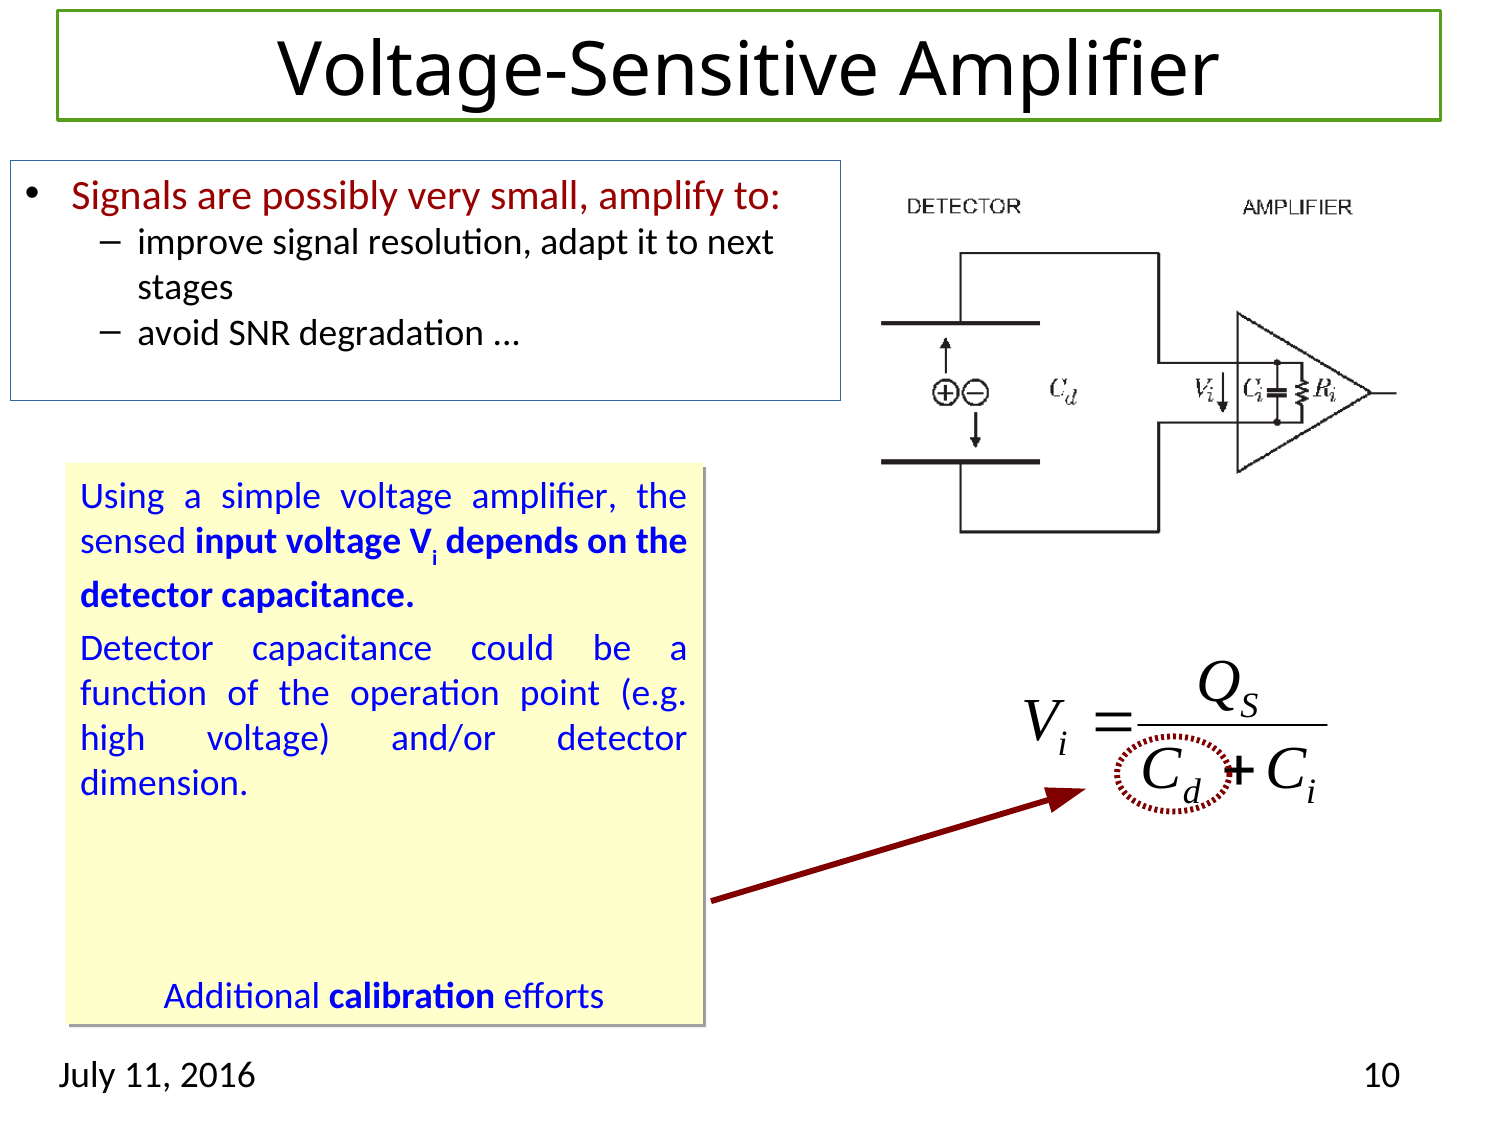

# Voltage-Sensitive Amplifier
Signals are possibly very small, amplify to:
improve signal resolution, adapt it to next stages
avoid SNR degradation ...
Using a simple voltage amplifier, the sensed input voltage Vi depends on the detector capacitance.
Detector capacitance could be a function of the operation point (e.g. high voltage) and/or detector dimension.
Additional calibration efforts
10